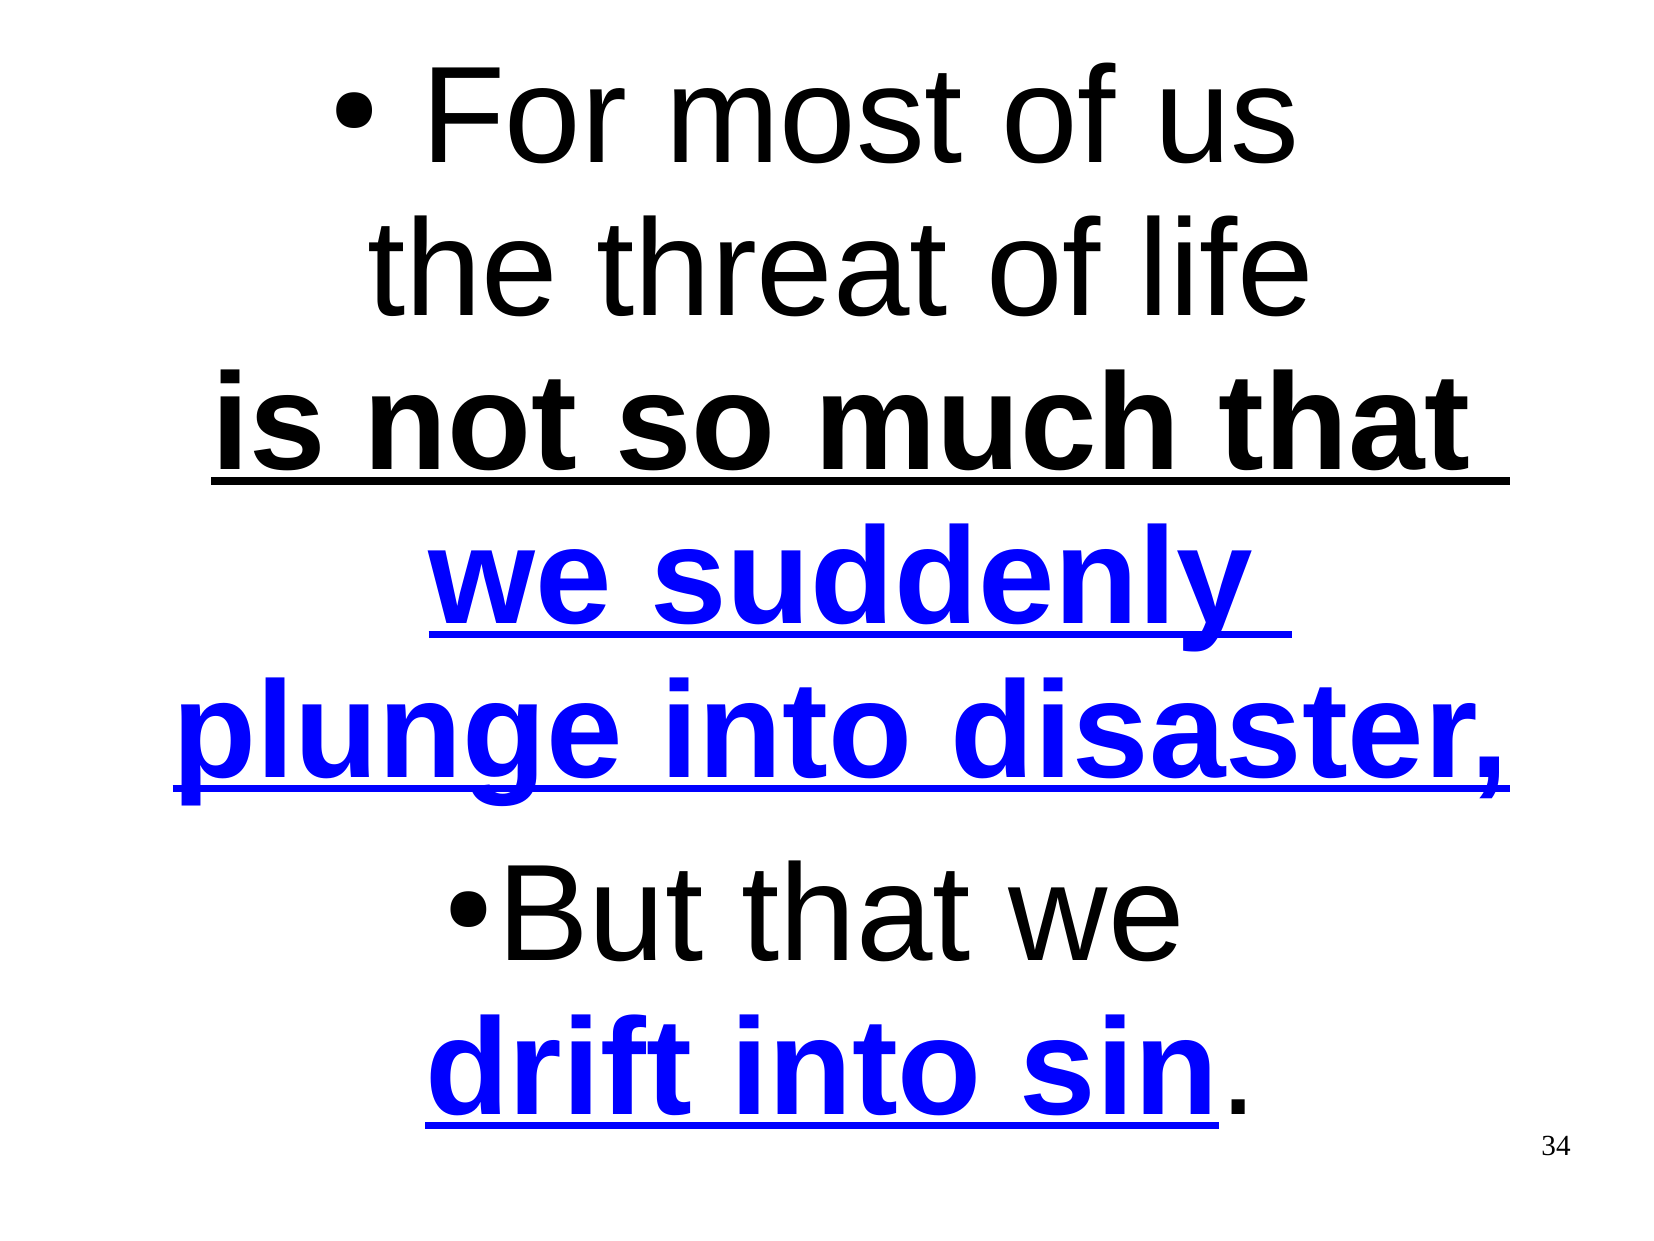

# For most of us the threat of life is not so much that we suddenly plunge into disaster,
But that we
drift into sin.
34